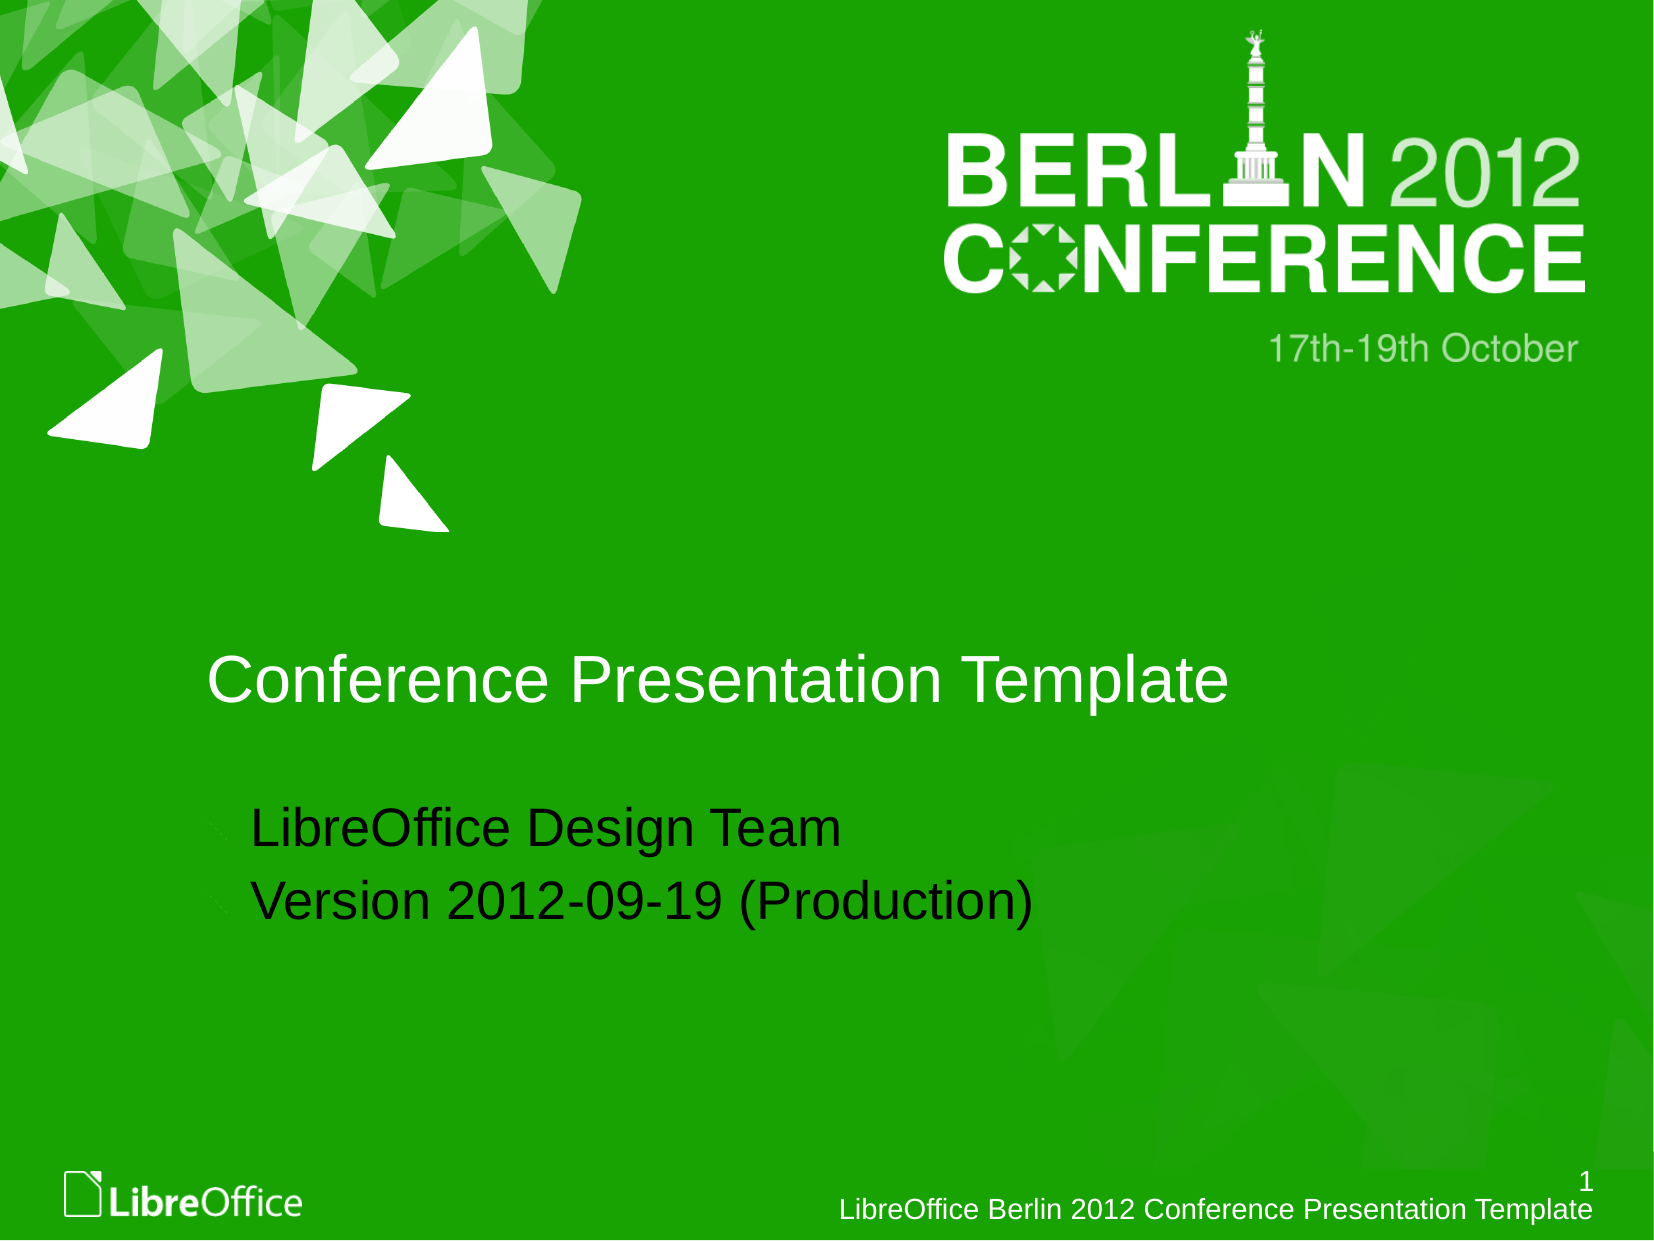

# Conference Presentation Template
LibreOffice Design Team
Version 2012-09-19 (Production)
1
LibreOffice Berlin 2012 Conference Presentation Template